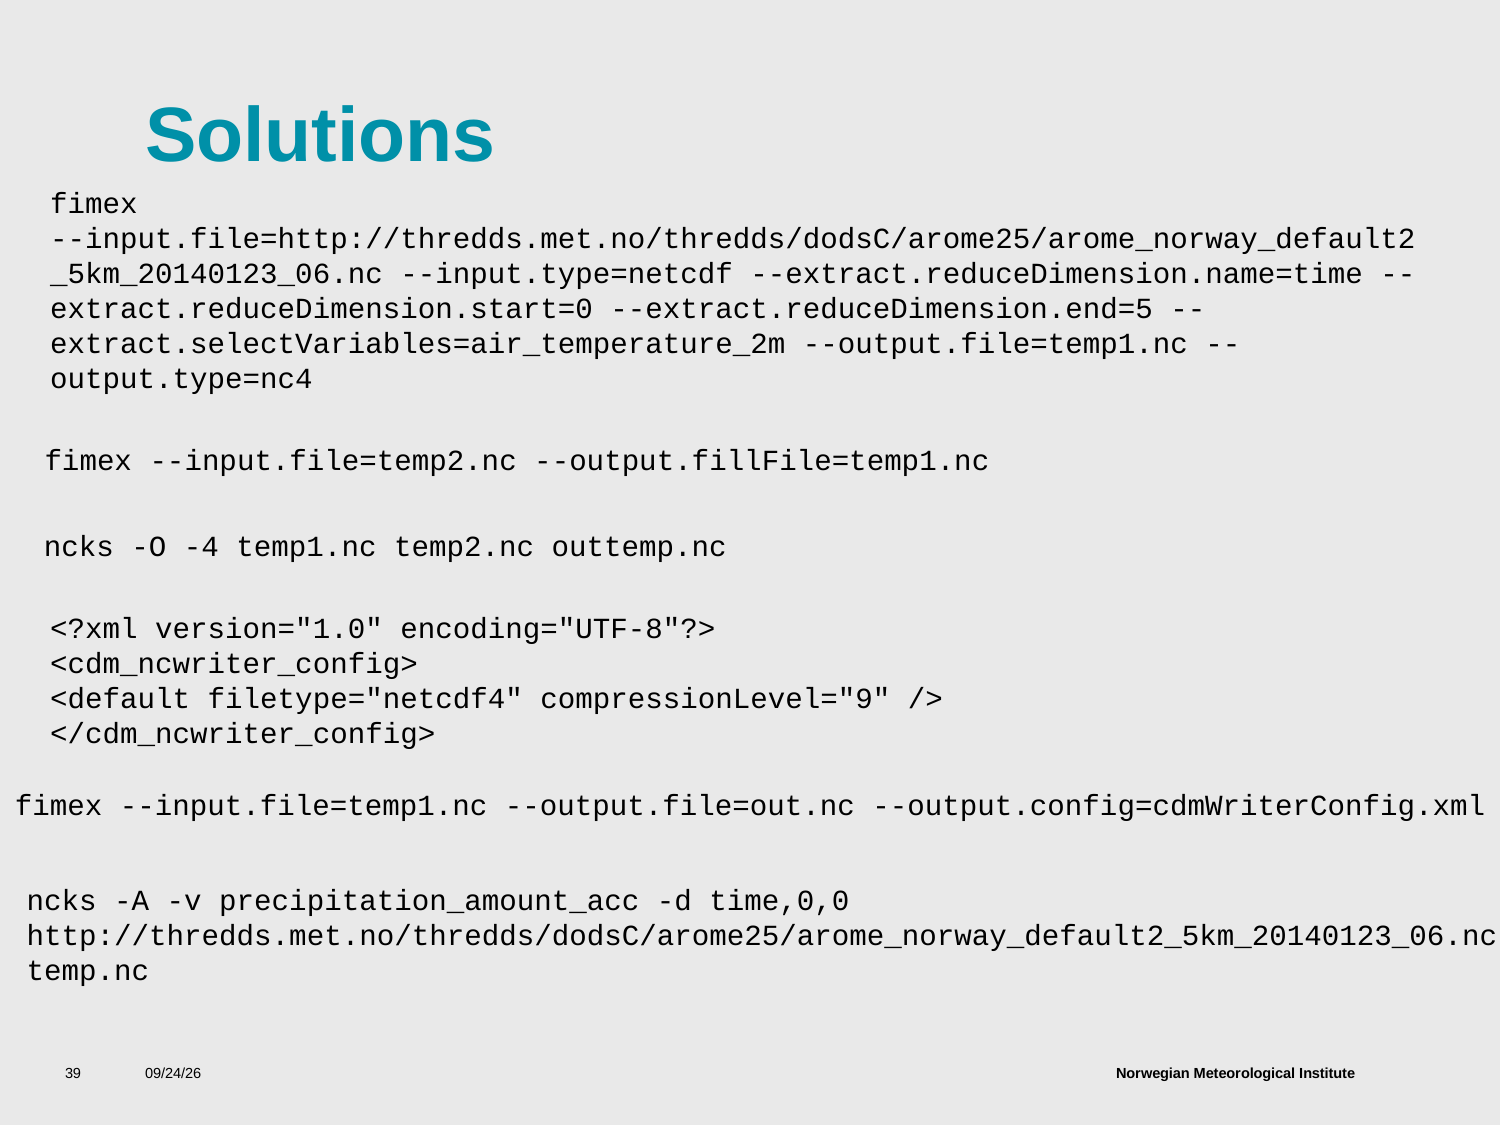

# Solutions
fimex --input.file=http://thredds.met.no/thredds/dodsC/arome25/arome_norway_default2_5km_20140123_06.nc --input.type=netcdf --extract.reduceDimension.name=time --extract.reduceDimension.start=0 --extract.reduceDimension.end=5 --extract.selectVariables=air_temperature_2m --output.file=temp1.nc --output.type=nc4
fimex --input.file=temp2.nc --output.fillFile=temp1.nc
ncks -O -4 temp1.nc temp2.nc outtemp.nc
<?xml version="1.0" encoding="UTF-8"?>
<cdm_ncwriter_config>
<default filetype="netcdf4" compressionLevel="9" />
</cdm_ncwriter_config>
fimex --input.file=temp1.nc --output.file=out.nc --output.config=cdmWriterConfig.xml
ncks -A -v precipitation_amount_acc -d time,0,0 http://thredds.met.no/thredds/dodsC/arome25/arome_norway_default2_5km_20140123_06.nc temp.nc